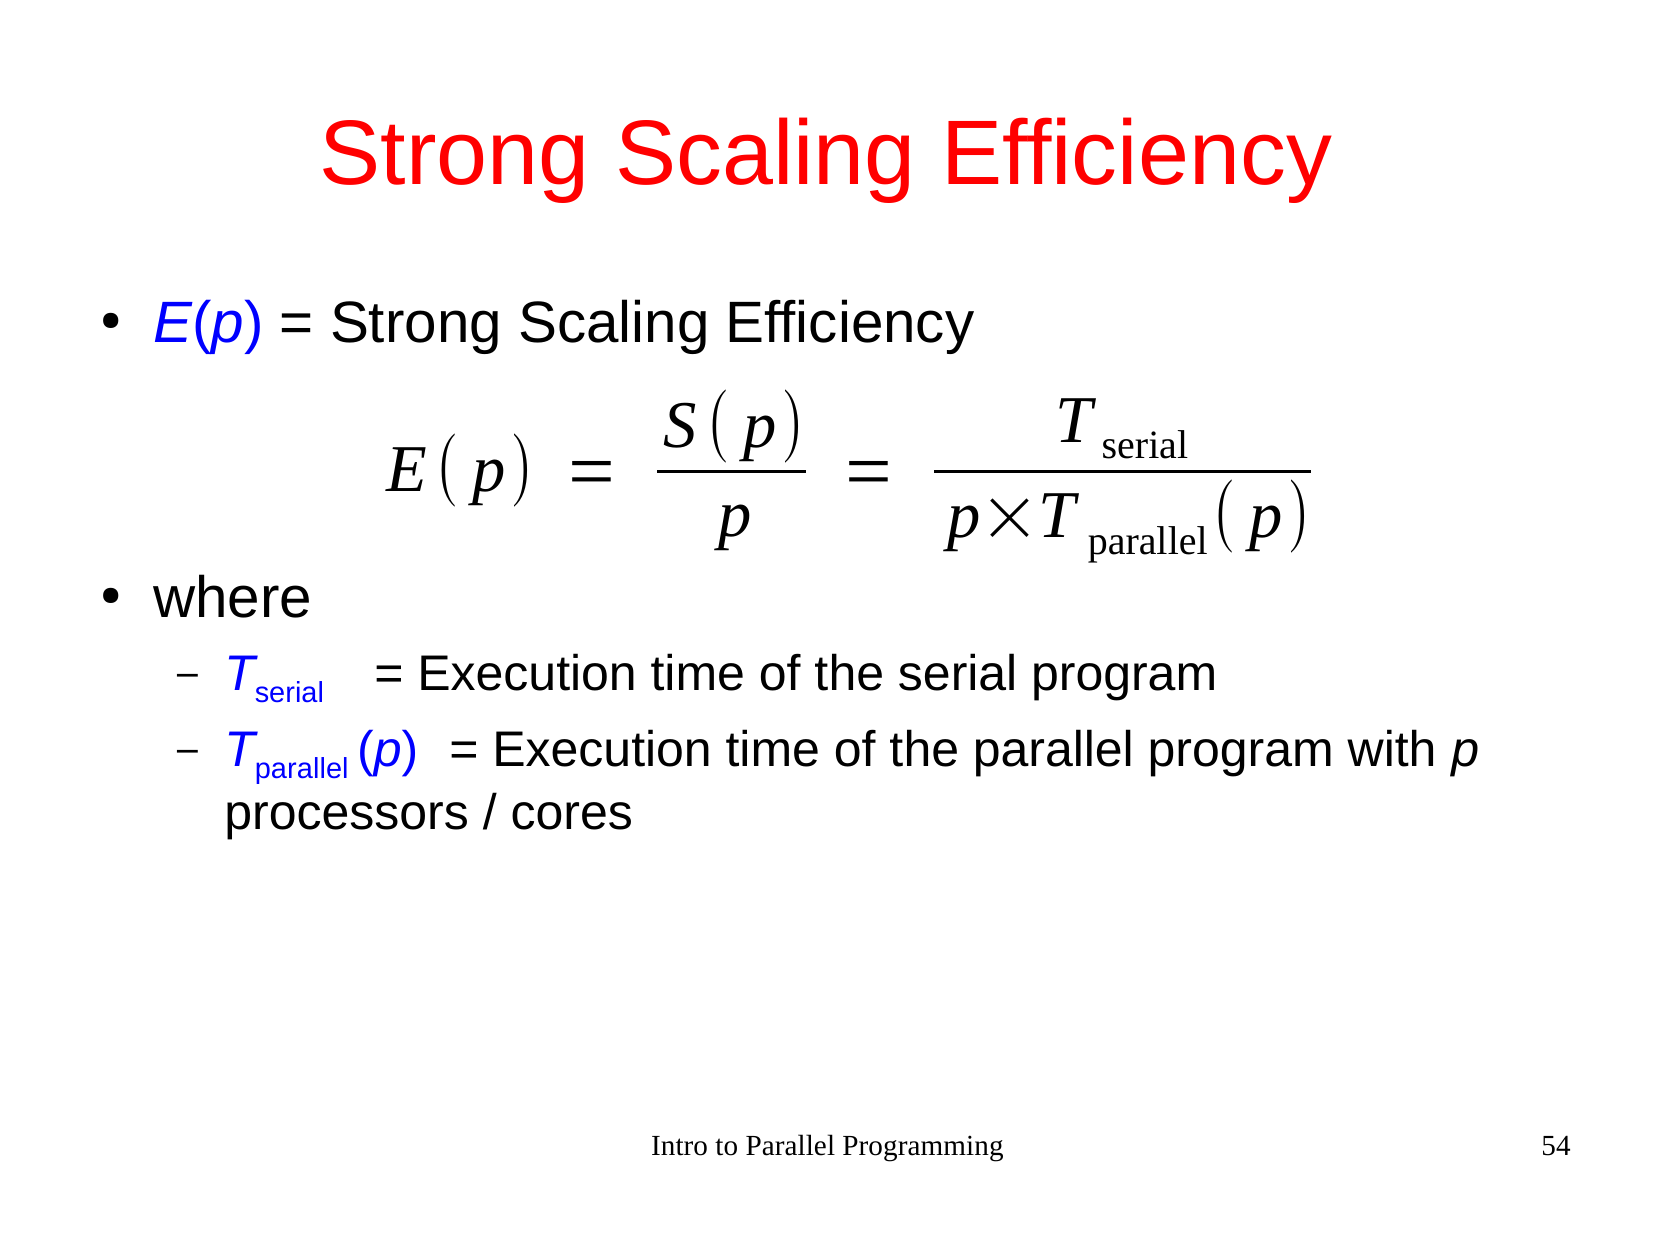

# Strong Scaling Efficiency
E(p) = Strong Scaling Efficiency
where
Tserial 	= Execution time of the serial program
Tparallel (p) 	= Execution time of the parallel program with p processors / cores
Intro to Parallel Programming
54